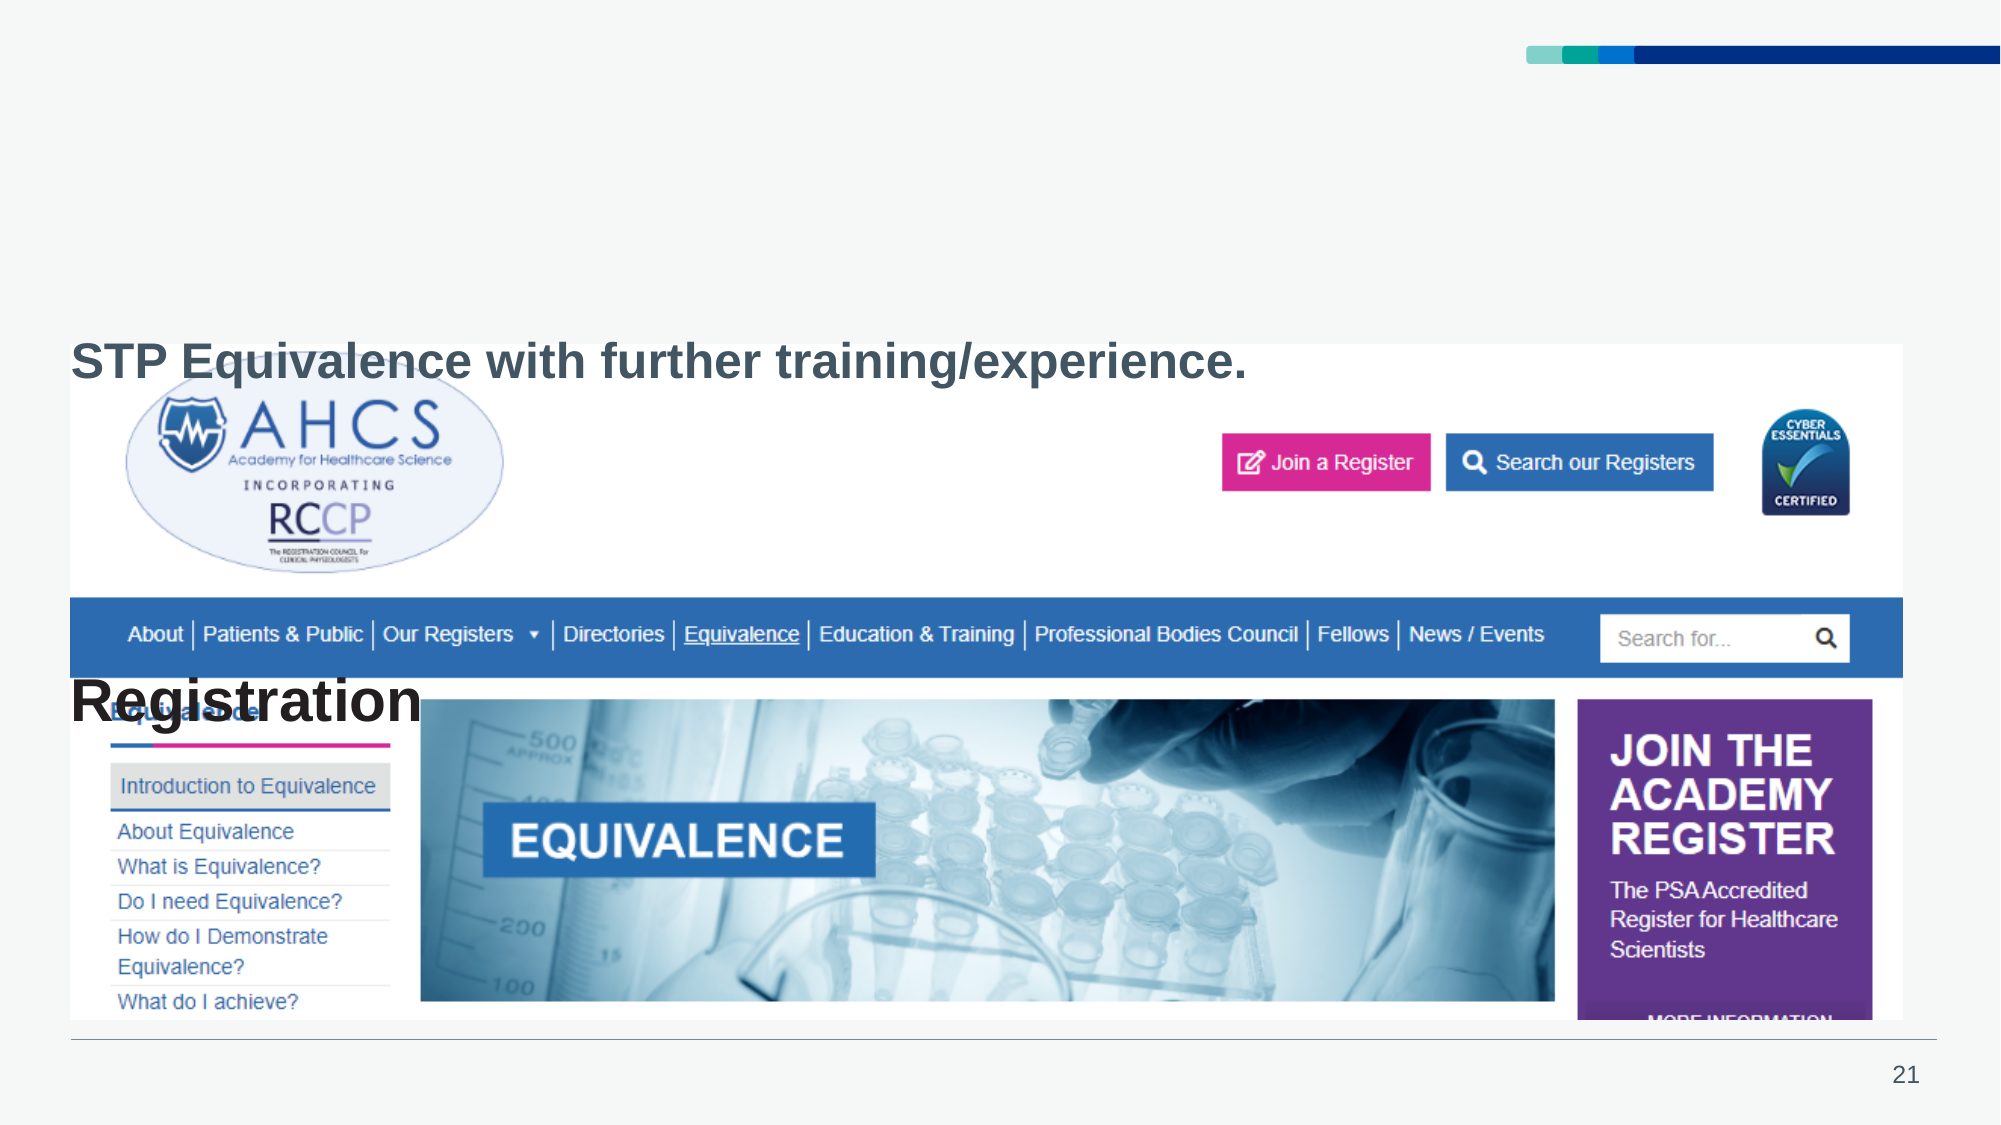

# STP Equivalence with further training/experience.
Registration